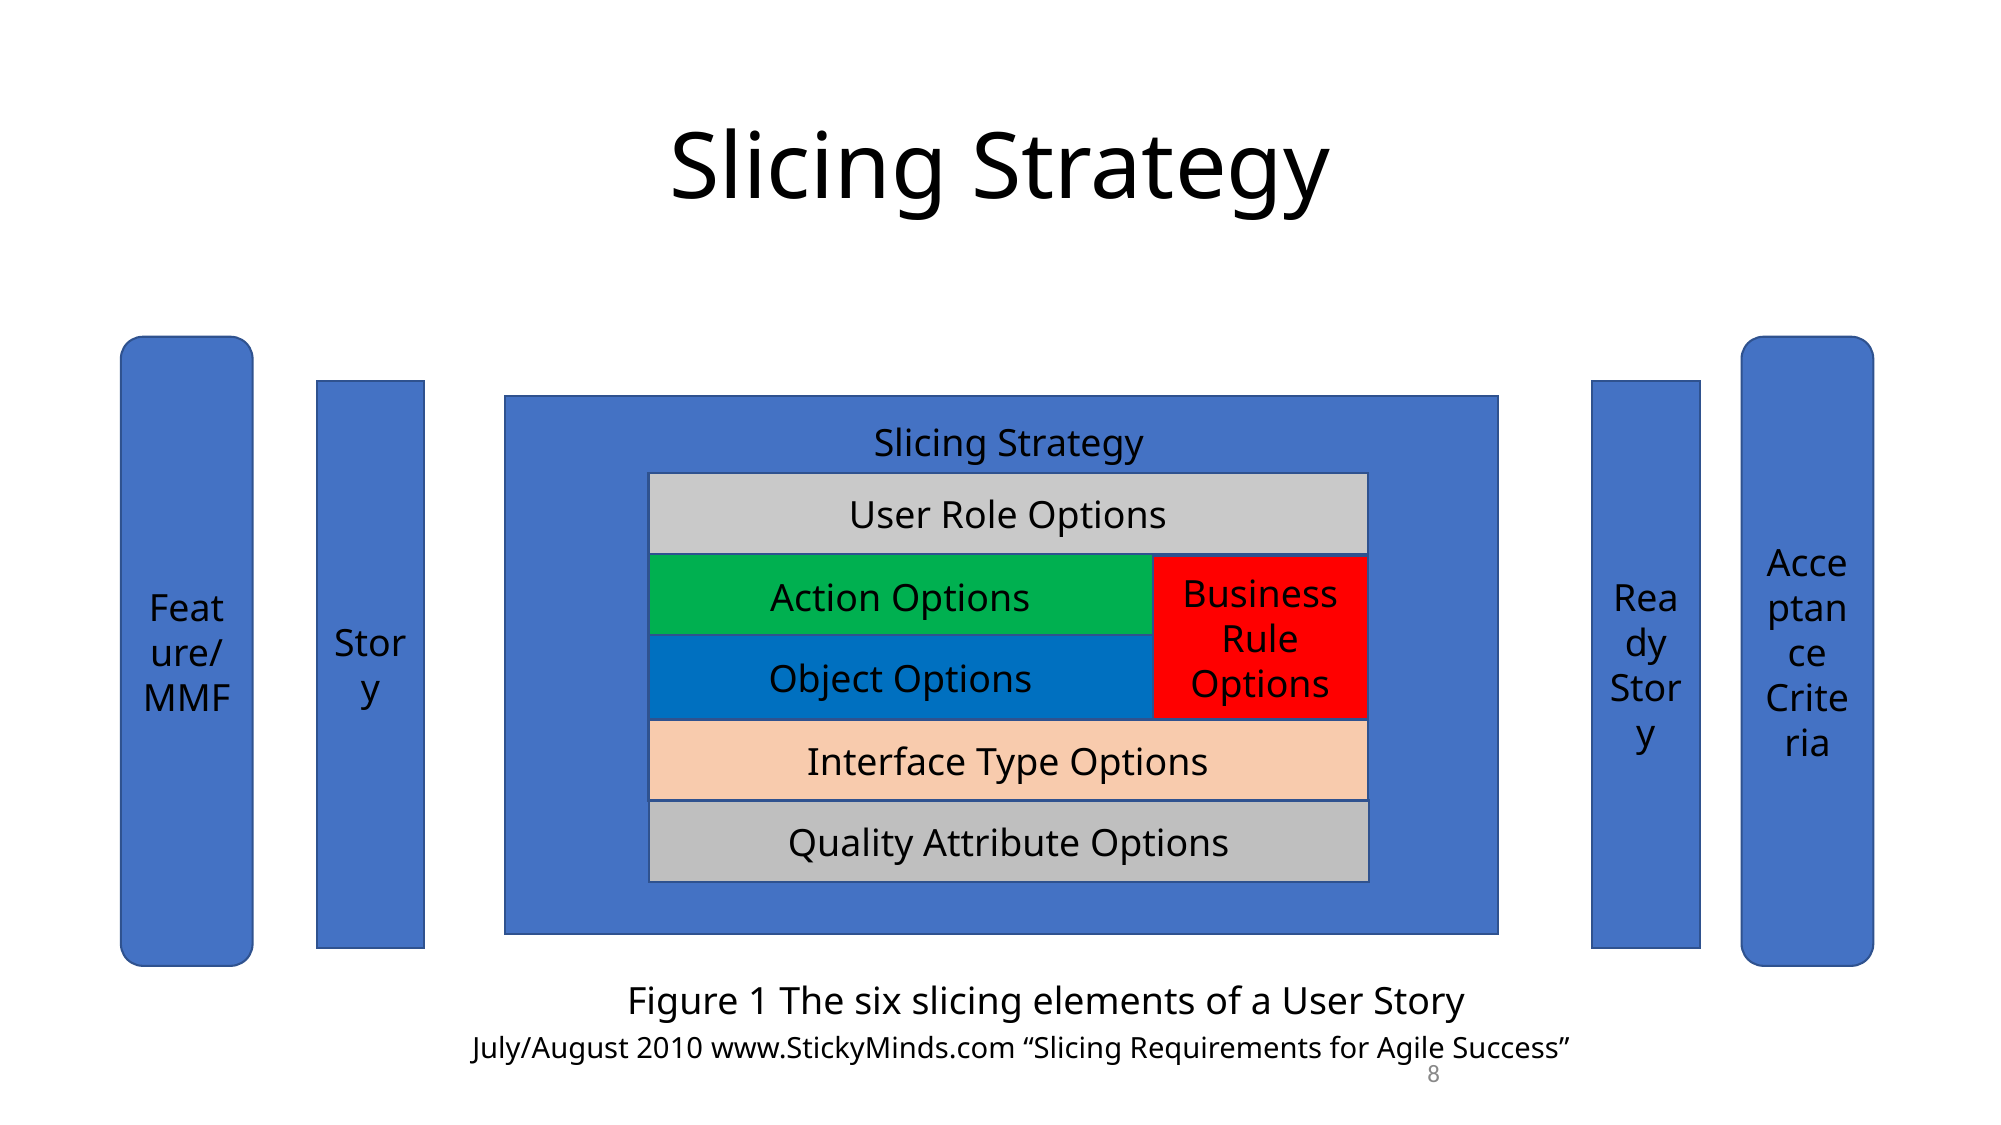

# Slicing Strategy
Feature/MMF
Acceptance Criteria
Story
Ready Story
Slicing Strategy
User Role Options
Action Options
Business Rule Options
Object Options
Interface Type Options
Quality Attribute Options
Figure 1 The six slicing elements of a User Story
July/August 2010 www.StickyMinds.com “Slicing Requirements for Agile Success”
8